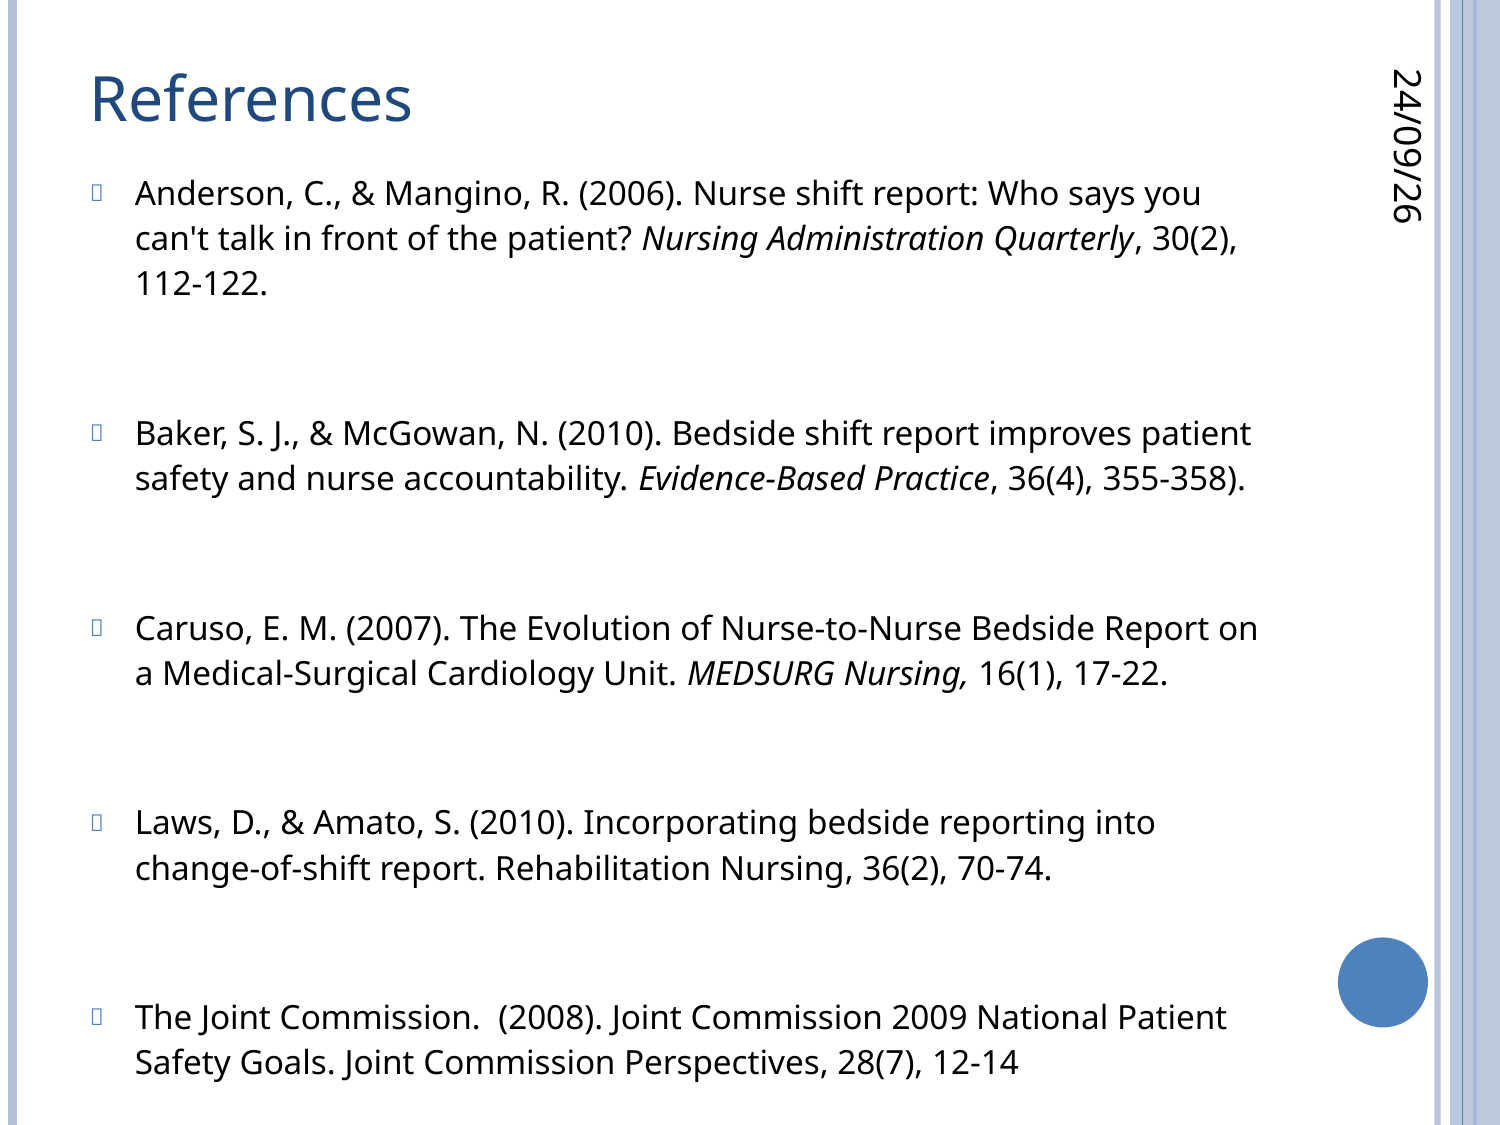

# References
Anderson, C., & Mangino, R. (2006). Nurse shift report: Who says you can't talk in front of the patient? Nursing Administration Quarterly, 30(2), 112-122.
Baker, S. J., & McGowan, N. (2010). Bedside shift report improves patient safety and nurse accountability. Evidence-Based Practice, 36(4), 355-358).
Caruso, E. M. (2007). The Evolution of Nurse-to-Nurse Bedside Report on a Medical-Surgical Cardiology Unit. MEDSURG Nursing, 16(1), 17-22.
Laws, D., & Amato, S. (2010). Incorporating bedside reporting into change-of-shift report. Rehabilitation Nursing, 36(2), 70-74.
The Joint Commission. (2008). Joint Commission 2009 National Patient Safety Goals. Joint Commission Perspectives, 28(7), 12-14
Tressman, S. (2009). Shifting to the bedside for report. The American Nurse, 41(2), 7.
http://currentnursing.com/nursing_theory/Watson.com